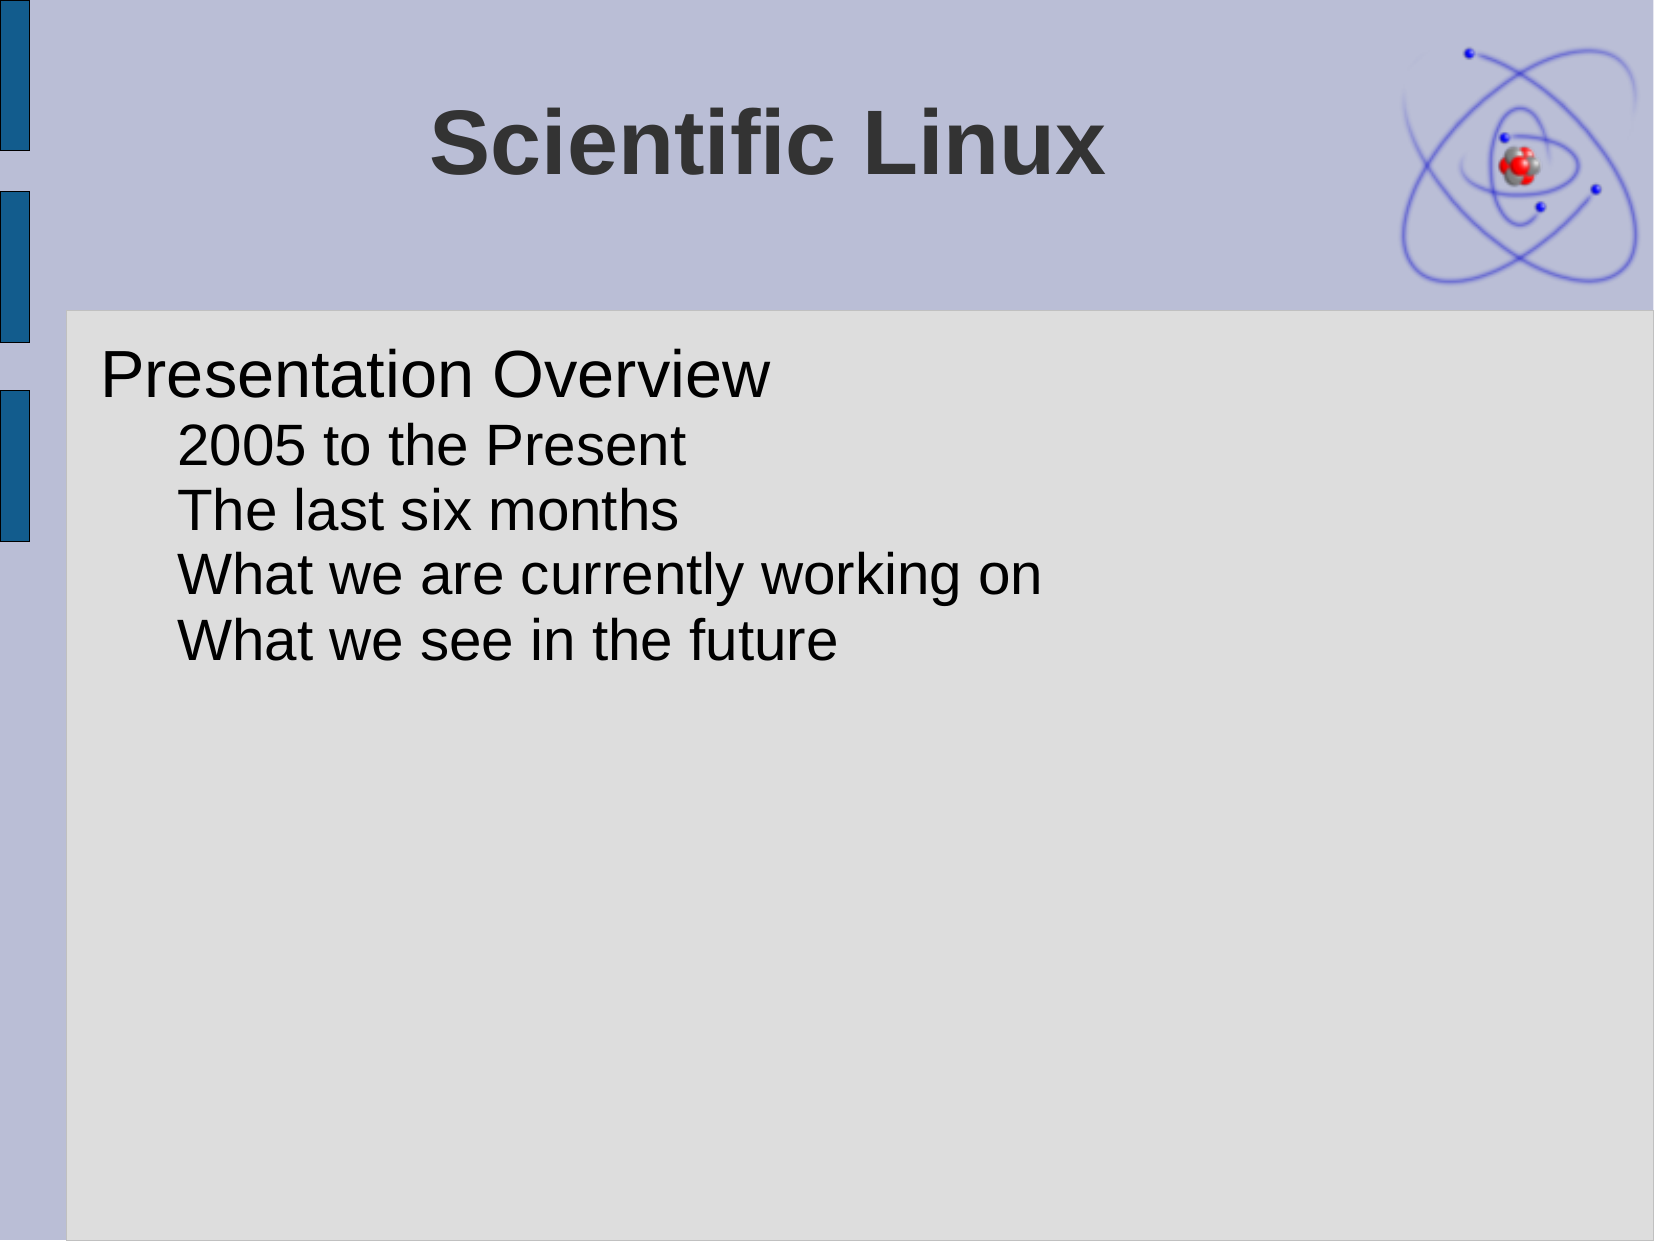

# Scientific Linux
Presentation Overview
2005 to the Present
The last six months
What we are currently working on
What we see in the future